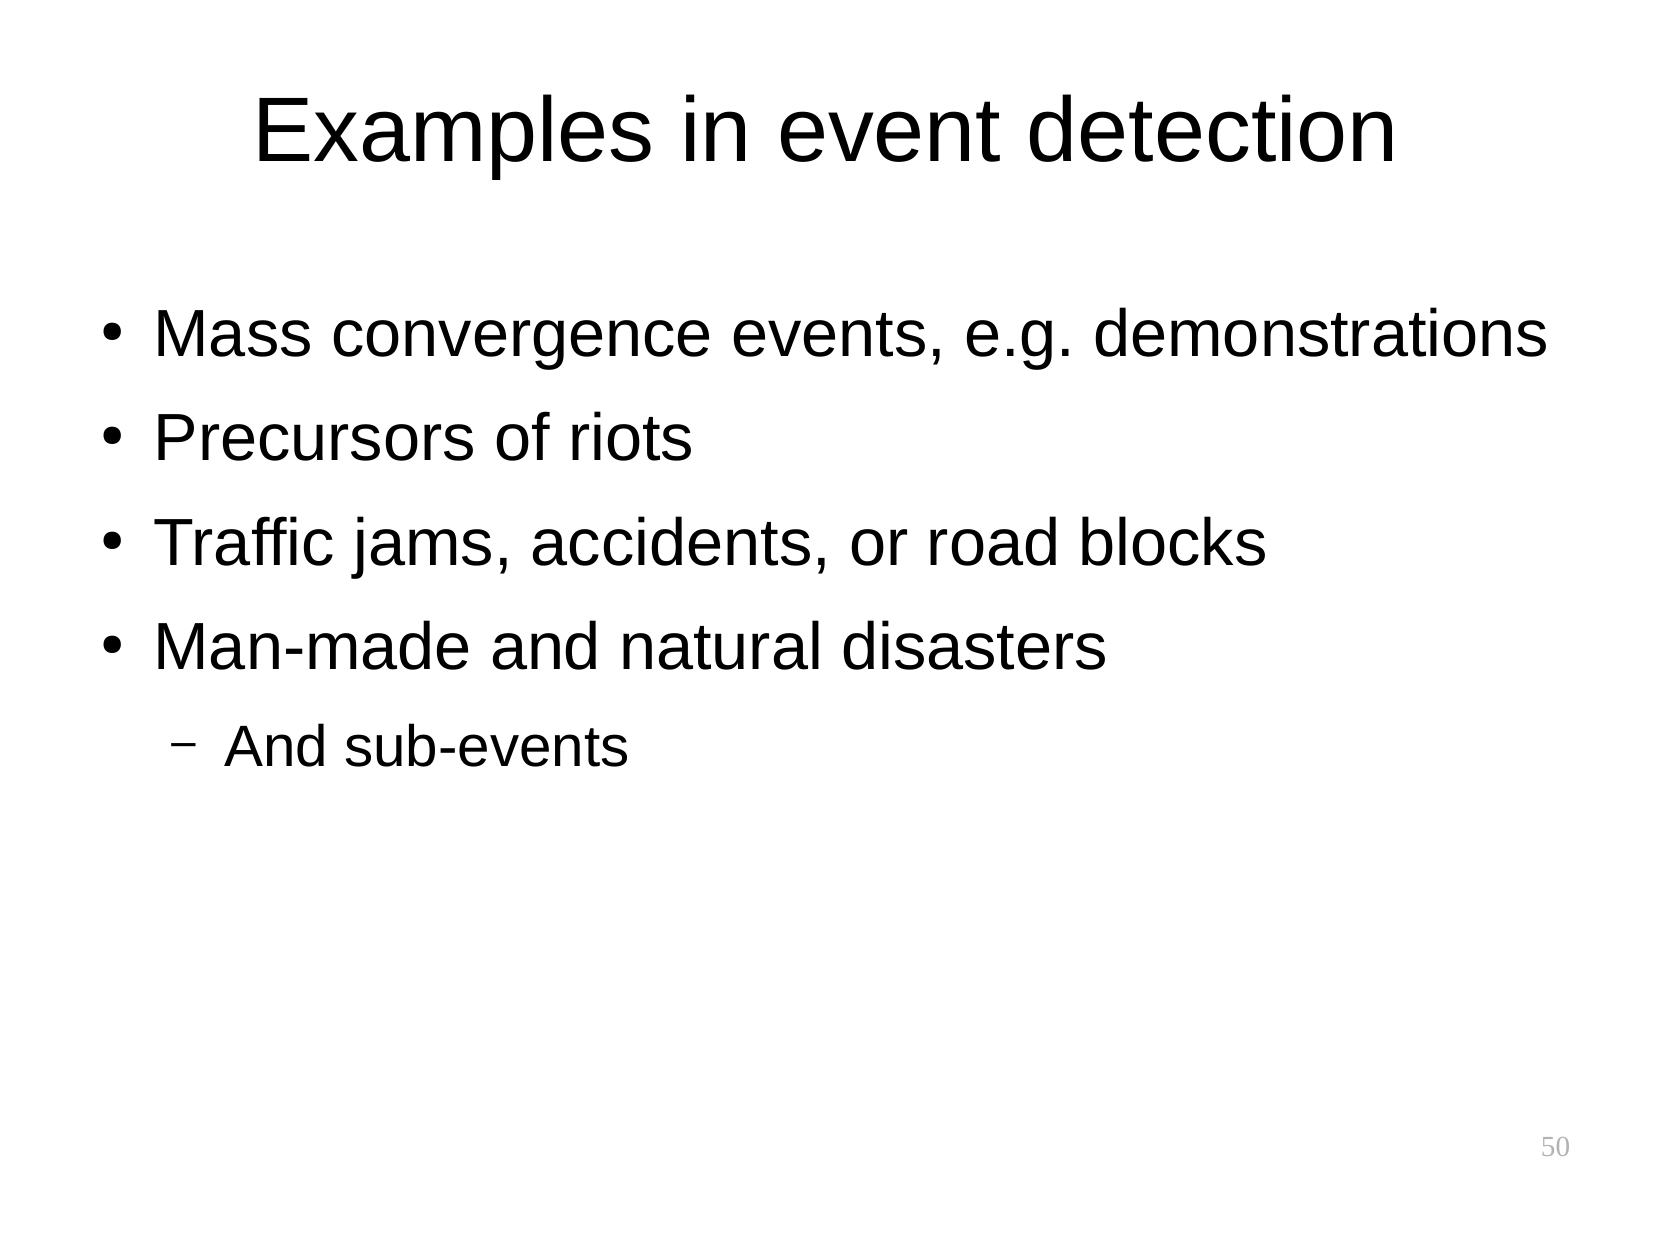

# Examples in event detection
Mass convergence events, e.g. demonstrations
Precursors of riots
Traffic jams, accidents, or road blocks
Man-made and natural disasters
And sub-events
50